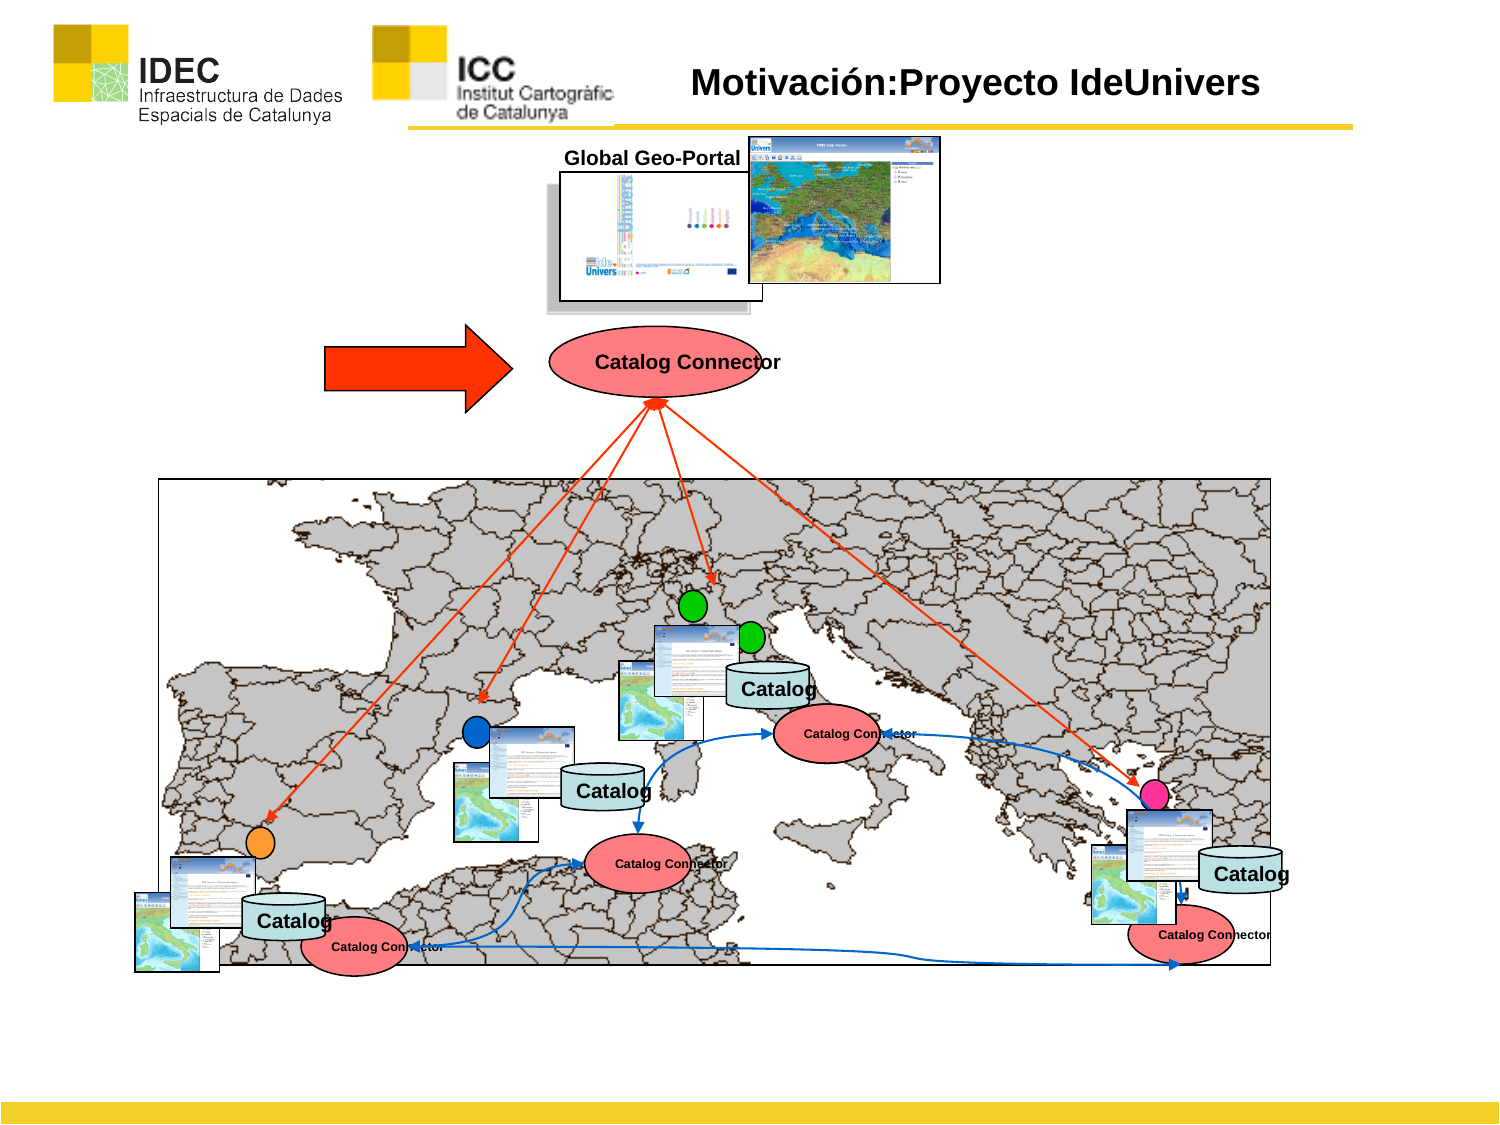

Motivación:Proyecto IdeUnivers
Global Geo-Portal
Catalog Connector
Catalog
Catalog
Catalog
Catalog
Catalog Connector
Catalog Connector
Catalog Connector
Catalog Connector